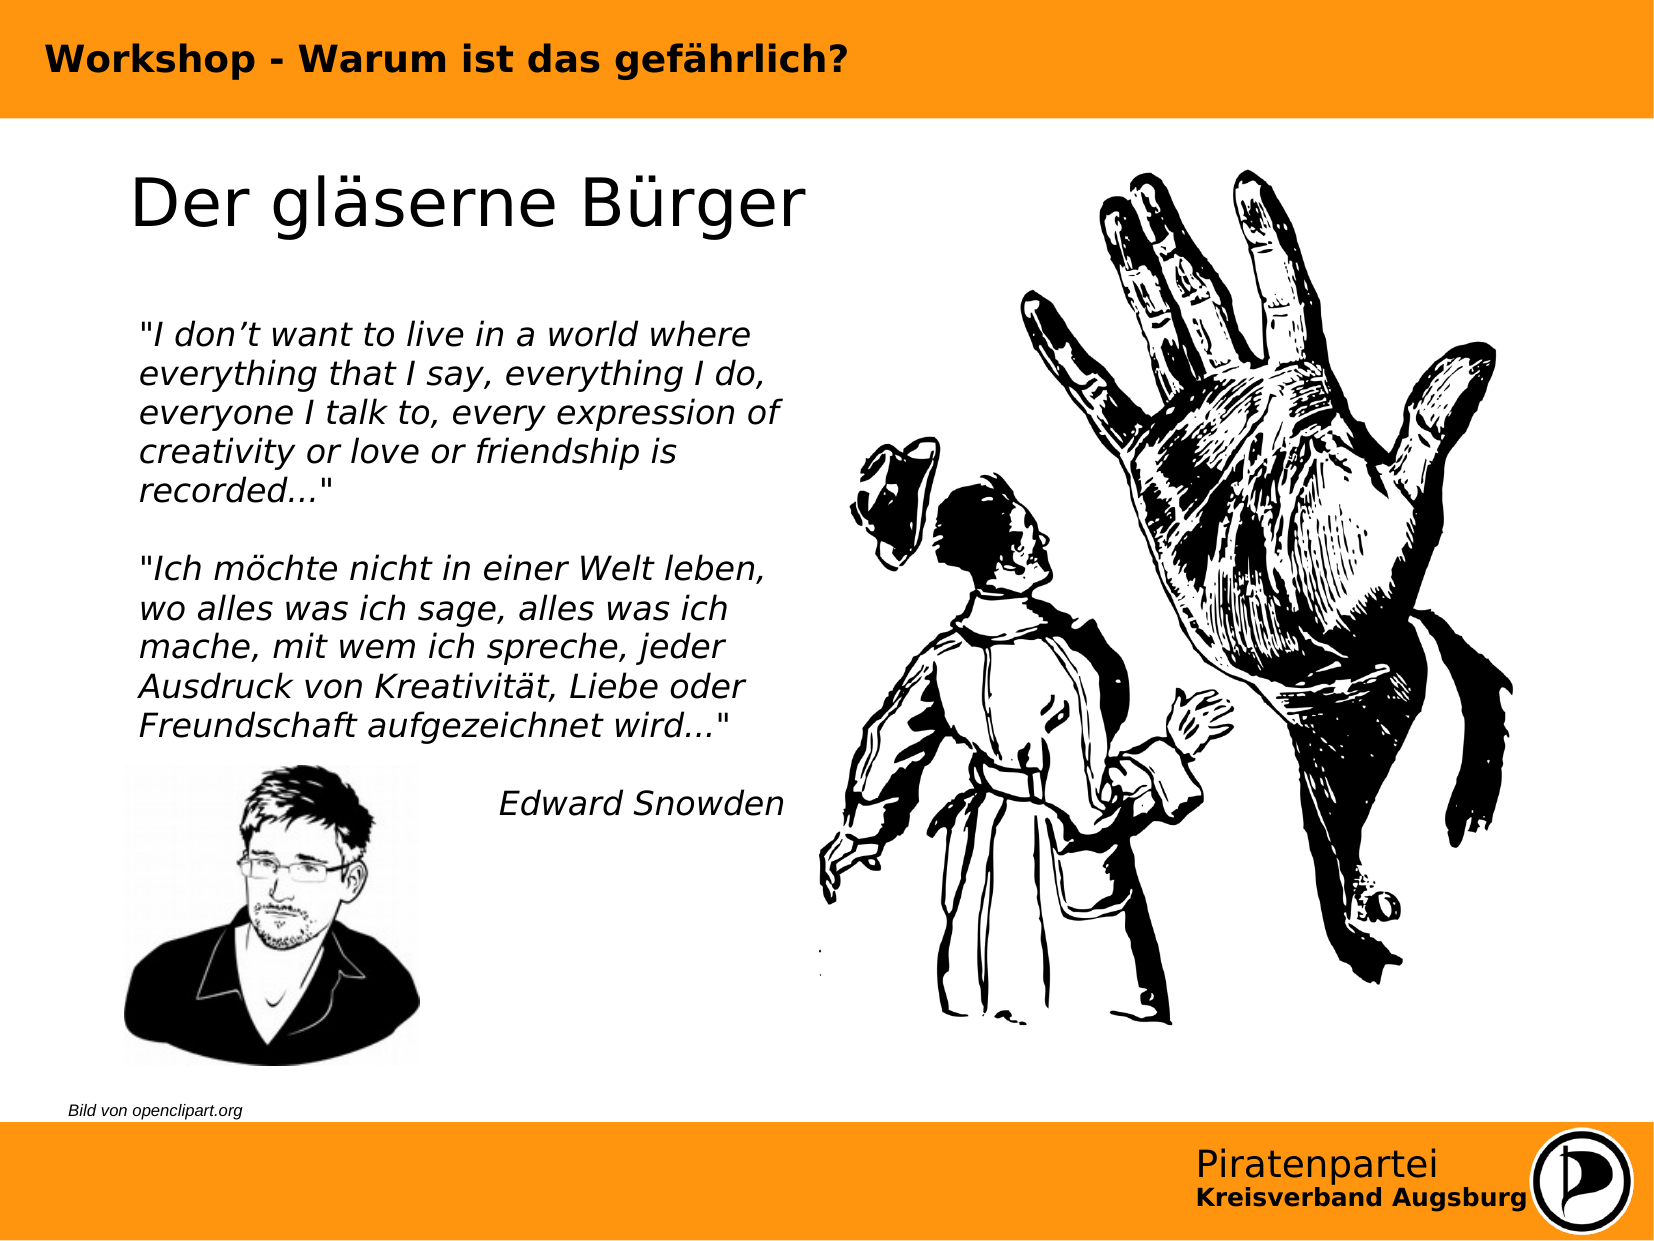

Workshop - Warum ist das gefährlich?
Der gläserne Bürger
"I don’t want to live in a world where everything that I say, everything I do, everyone I talk to, every expression of creativity or love or friendship is recorded..."
"Ich möchte nicht in einer Welt leben, wo alles was ich sage, alles was ich mache, mit wem ich spreche, jeder Ausdruck von Kreativität, Liebe oder Freundschaft aufgezeichnet wird..."
Edward Snowden
Bild von openclipart.org